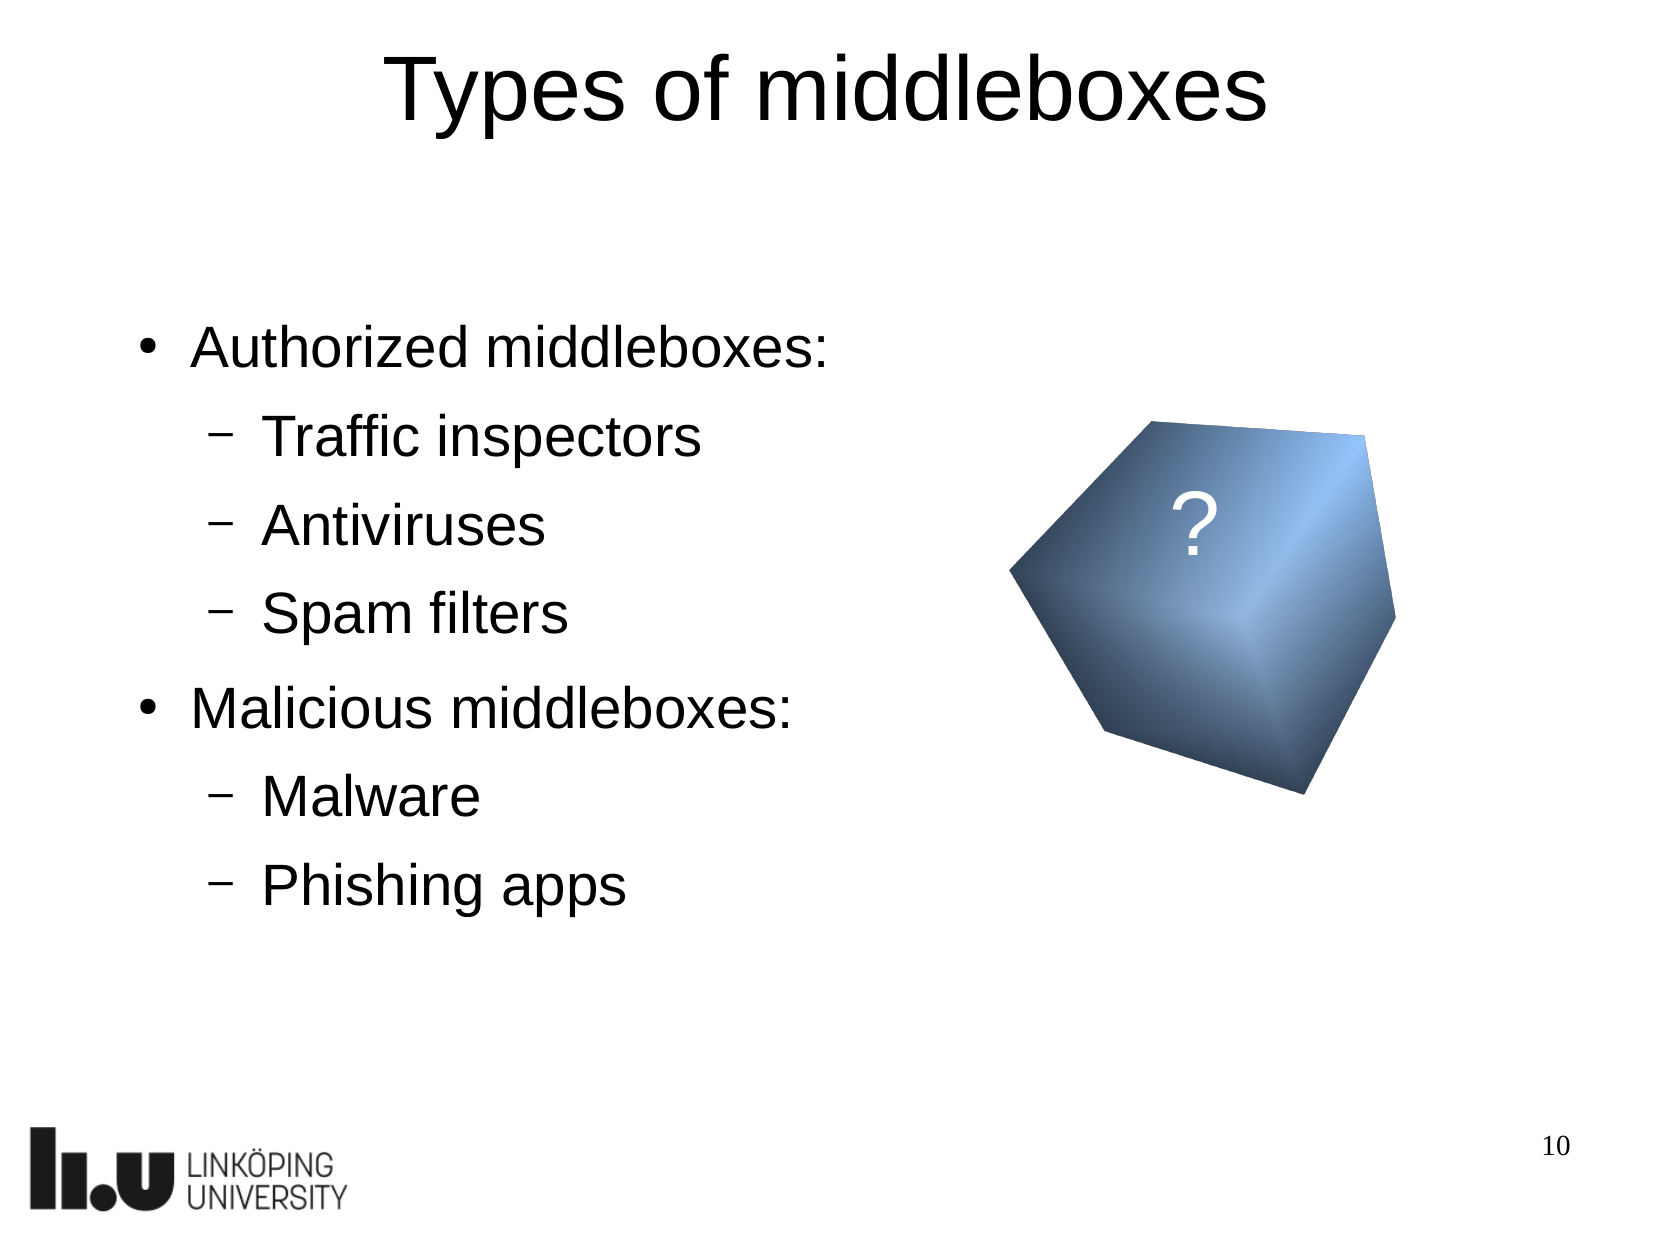

# Types of middleboxes
Authorized middleboxes:
Traffic inspectors
Antiviruses
Spam filters
Malicious middleboxes:
Malware
Phishing apps
?
10